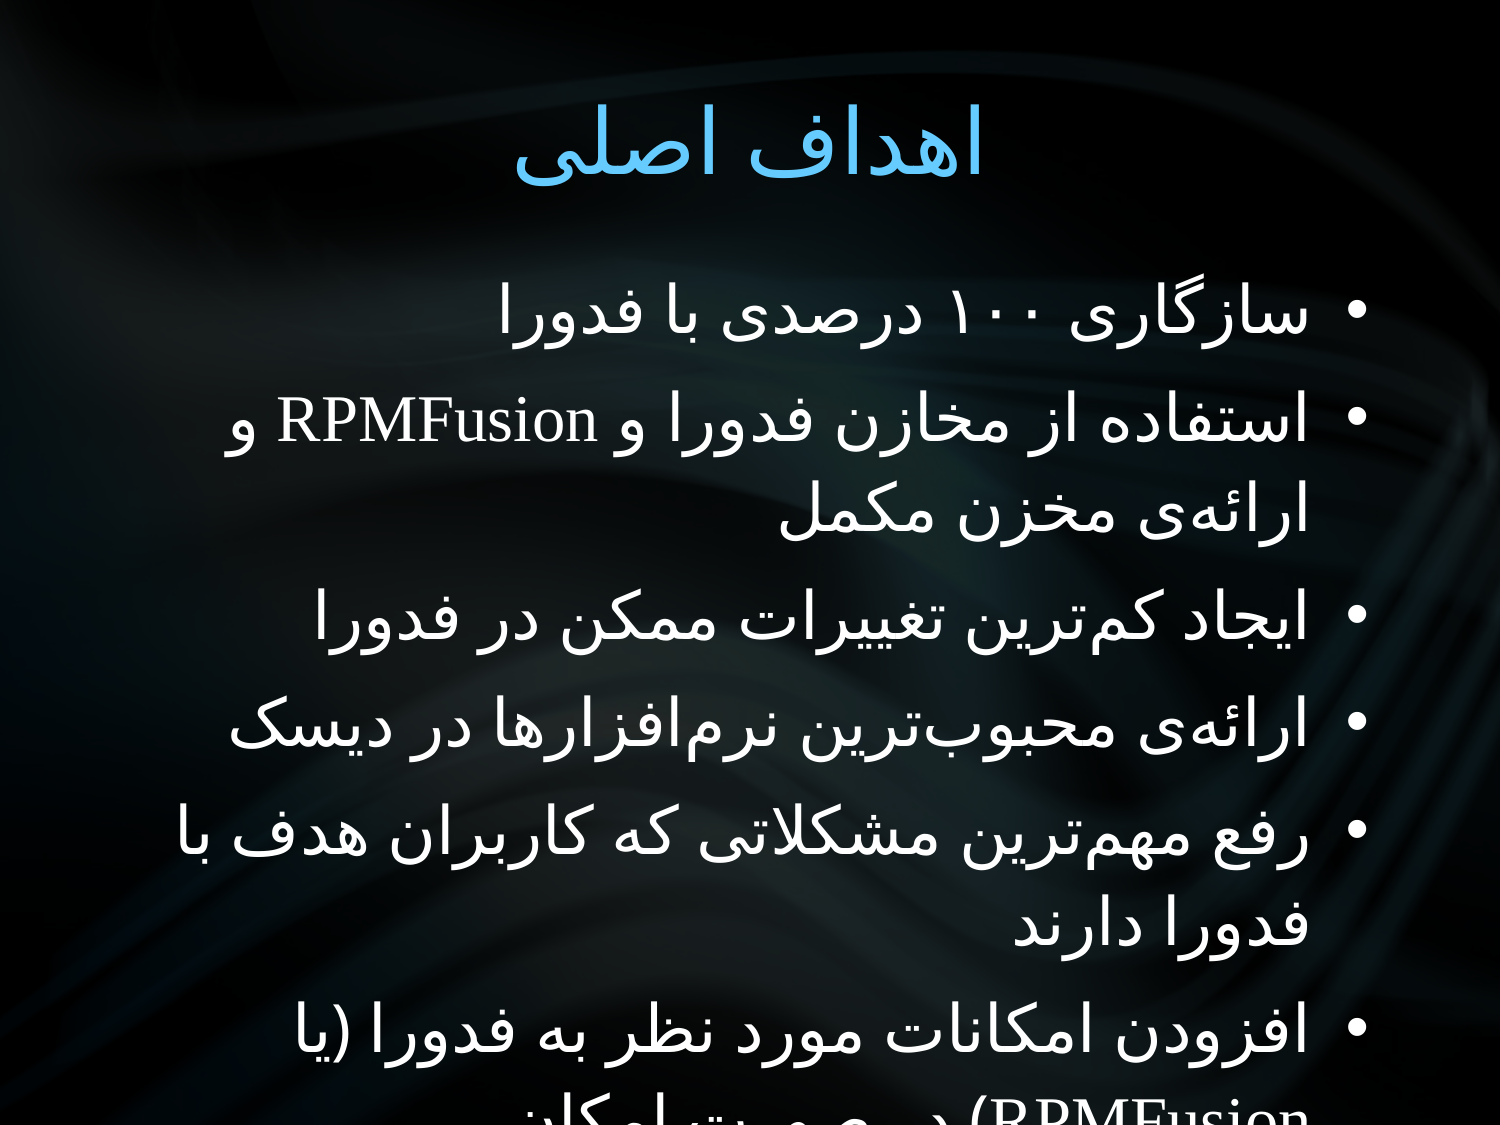

# اهداف اصلی
سازگاری ۱۰۰ درصدی با فدورا
استفاده از مخازن فدورا و RPMFusion و ارائه‌ی مخزن مکمل
ایجاد کم‌ترین تغییرات ممکن در فدورا
ارائه‌ی محبوب‌ترین نرم‌افزارها در دیسک
رفع مهم‌ترین مشکلاتی که کاربران هدف با فدورا دارند
افزودن امکانات مورد نظر به فدورا (یا RPMFusion) در صورت امکان
مثال: افزودن jalali calendar, starcal و ساغر به فدورا